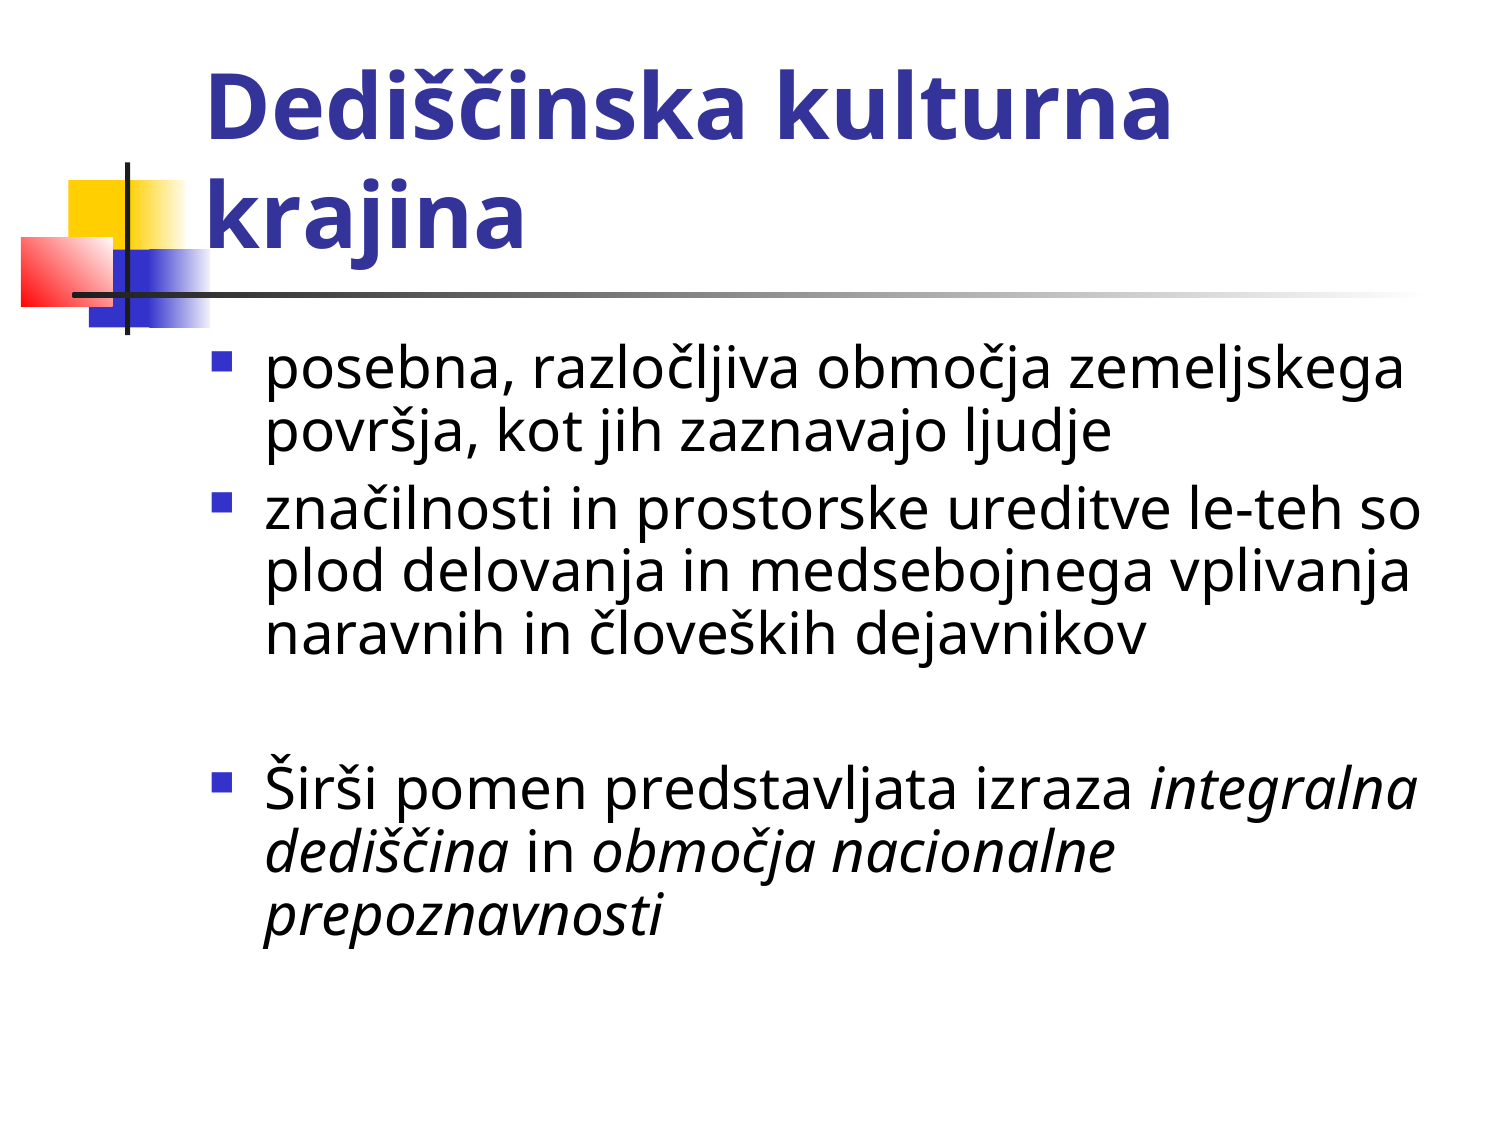

# Dediščinska kulturna krajina
posebna, razločljiva območja zemeljskega površja, kot jih zaznavajo ljudje
značilnosti in prostorske ureditve le-teh so plod delovanja in medsebojnega vplivanja naravnih in človeških dejavnikov
Širši pomen predstavljata izraza integralna dediščina in območja nacionalne prepoznavnosti